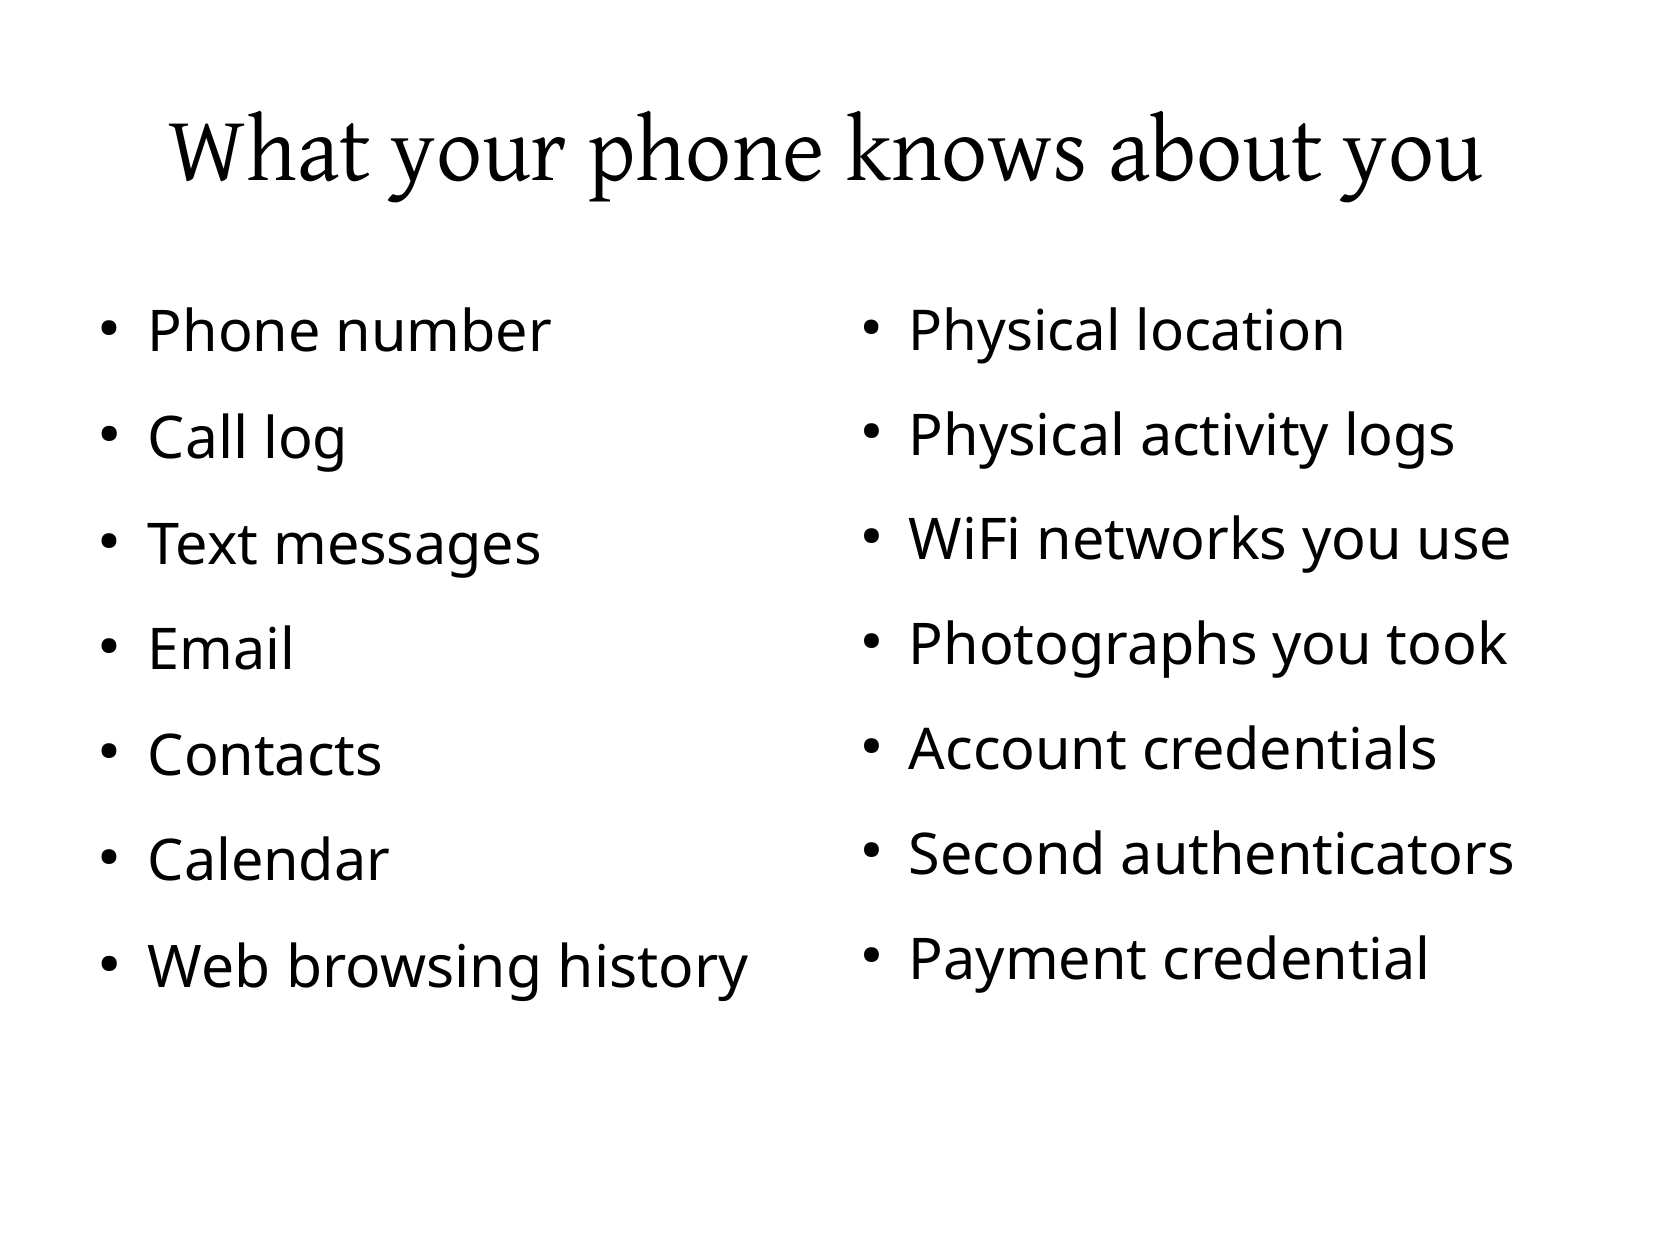

# What your phone knows about you
Phone number
Call log
Text messages
Email
Contacts
Calendar
Web browsing history
Physical location
Physical activity logs
WiFi networks you use
Photographs you took
Account credentials
Second authenticators
Payment credential